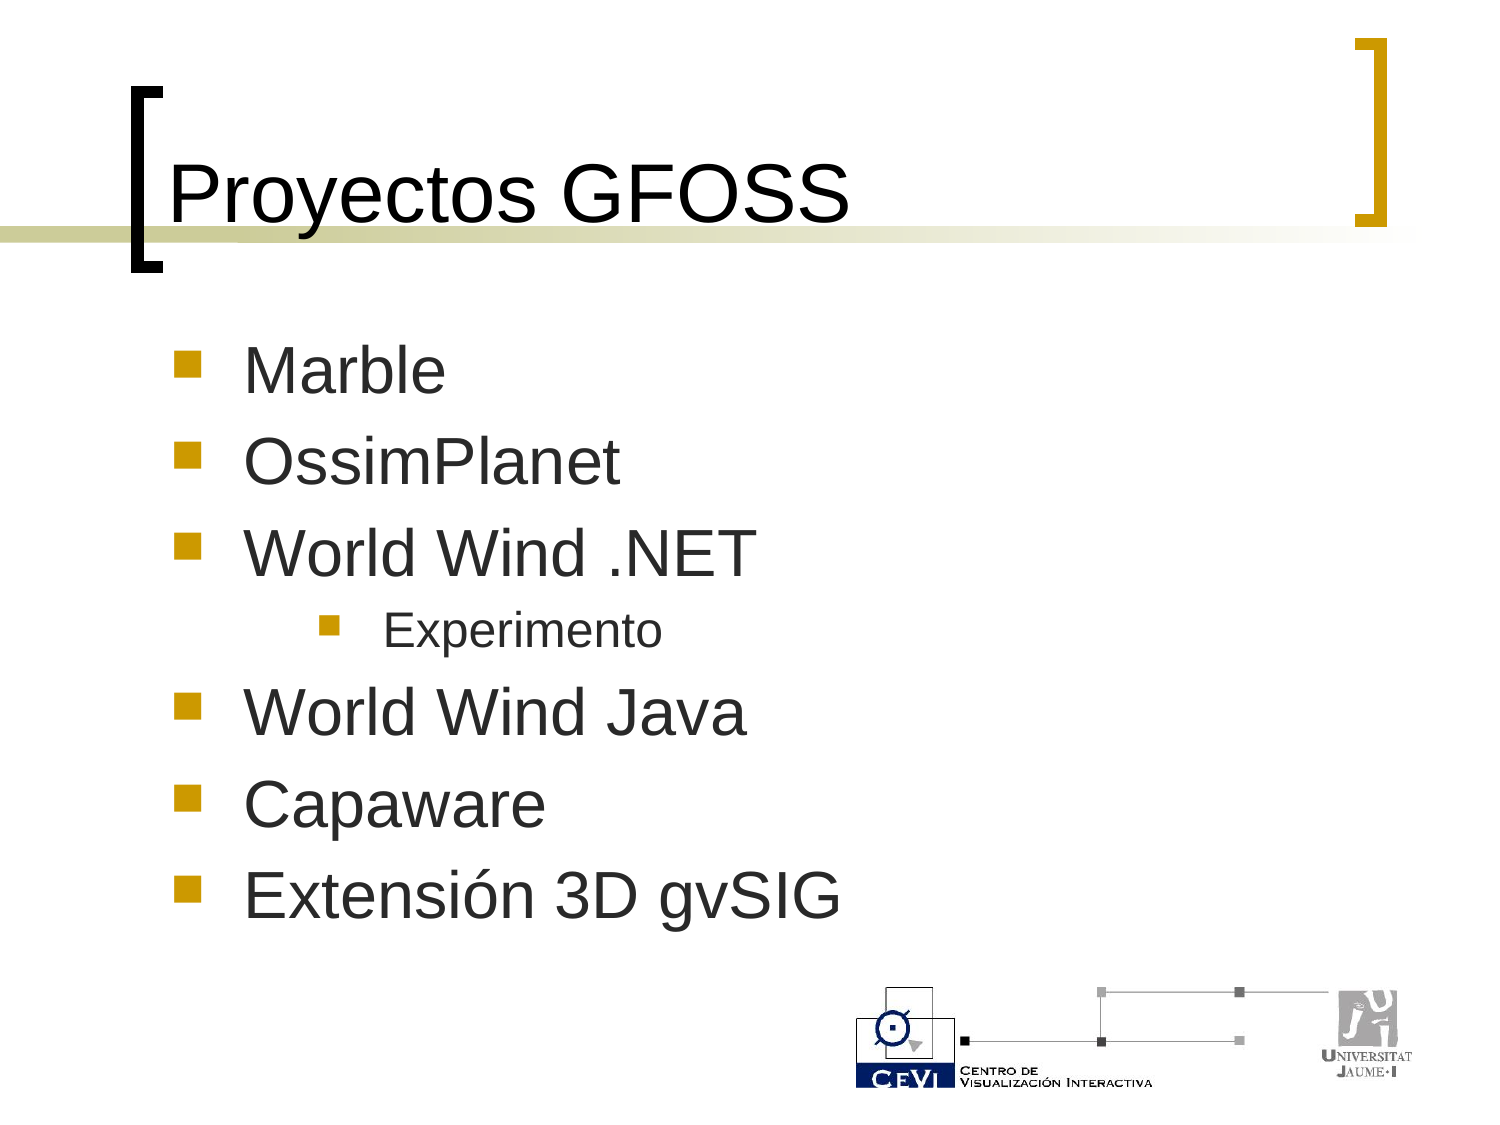

# Proyectos GFOSS
Marble
OssimPlanet
World Wind .NET
Experimento
World Wind Java
Capaware
Extensión 3D gvSIG
10